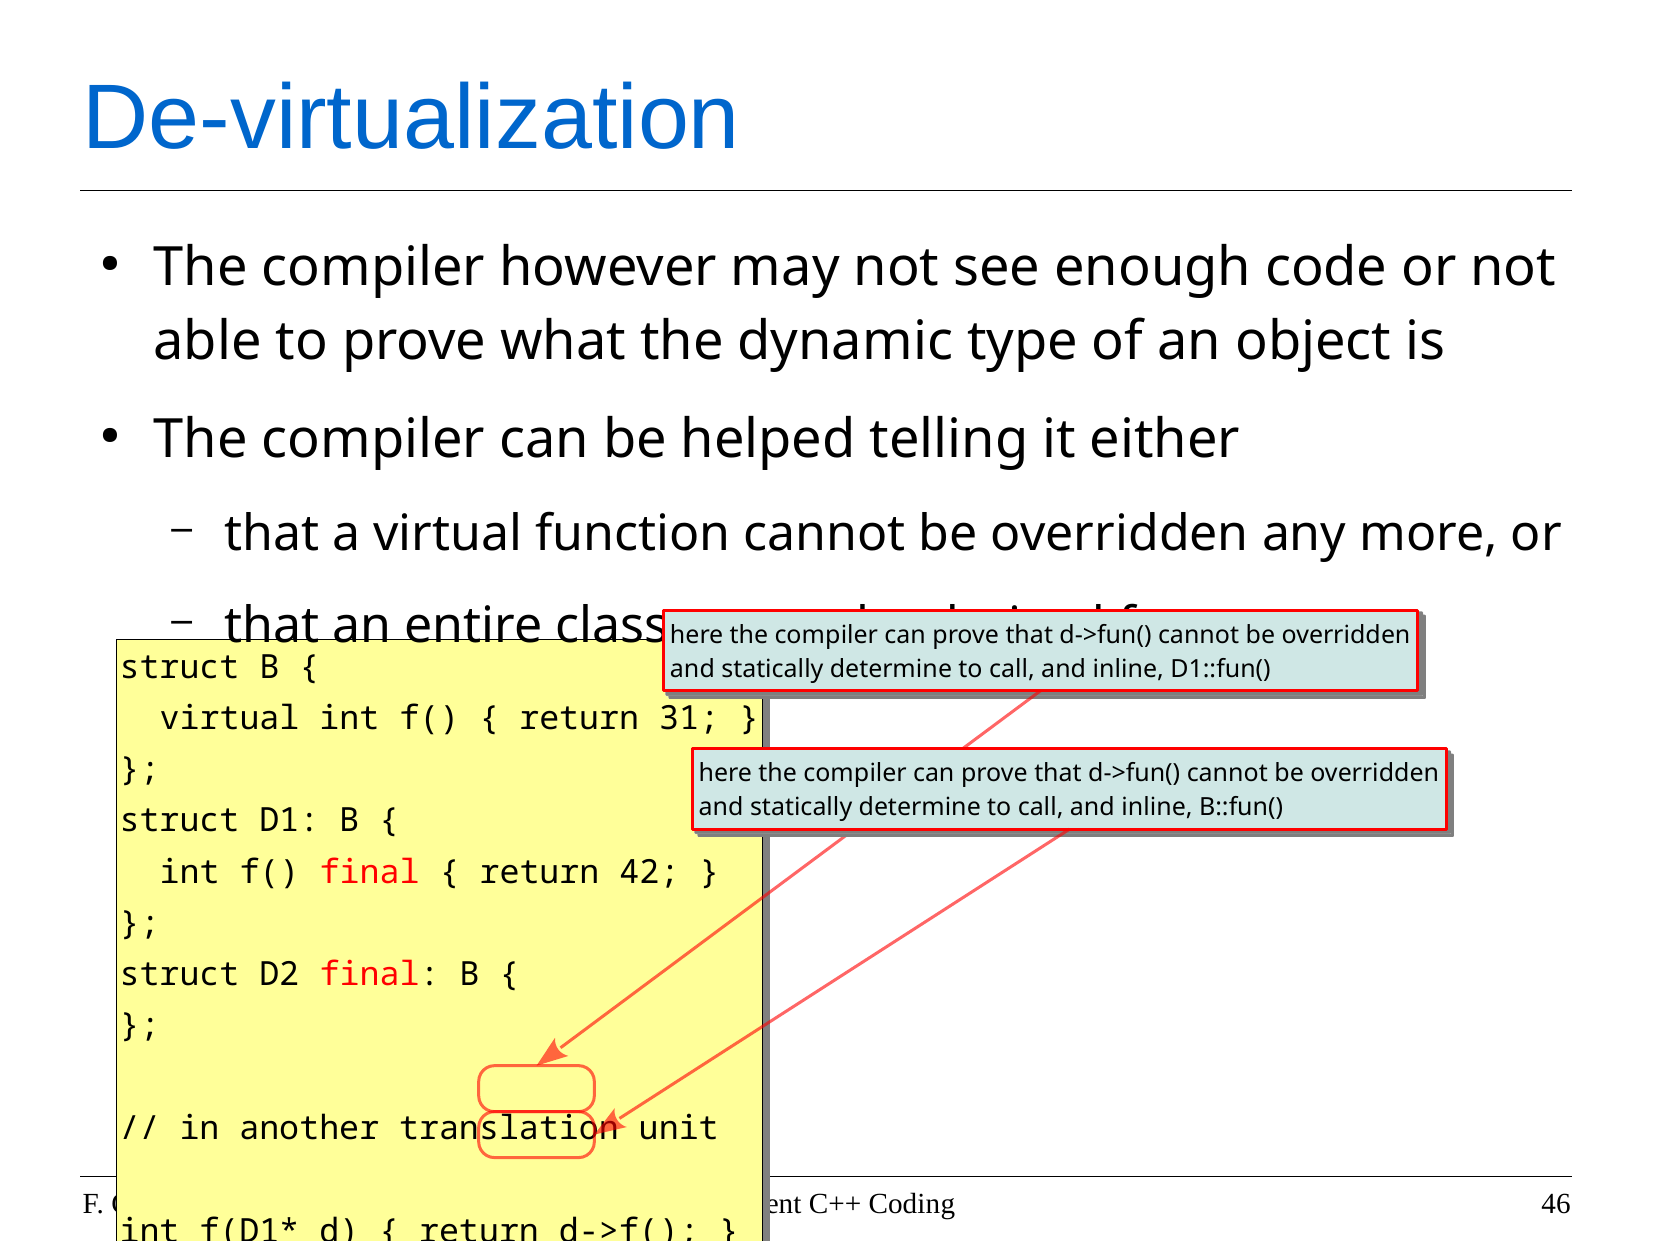

# De-virtualization
The compiler however may not see enough code or not able to prove what the dynamic type of an object is
The compiler can be helped telling it either
that a virtual function cannot be overridden any more, or
that an entire class cannot be derived from
here the compiler can prove that d->fun() cannot be overridden
and statically determine to call, and inline, D1::fun()
struct B {
 virtual int f() { return 31; }
};
struct D1: B {
 int f() final { return 42; }
};
struct D2 final: B {
};
// in another translation unit
int f(D1* d) { return d->f(); }
int f(D2* d) { return d->f(); }
here the compiler can prove that d->fun() cannot be overridden
and statically determine to call, and inline, B::fun()
F. Giacomini
Efficient C++ Coding
46